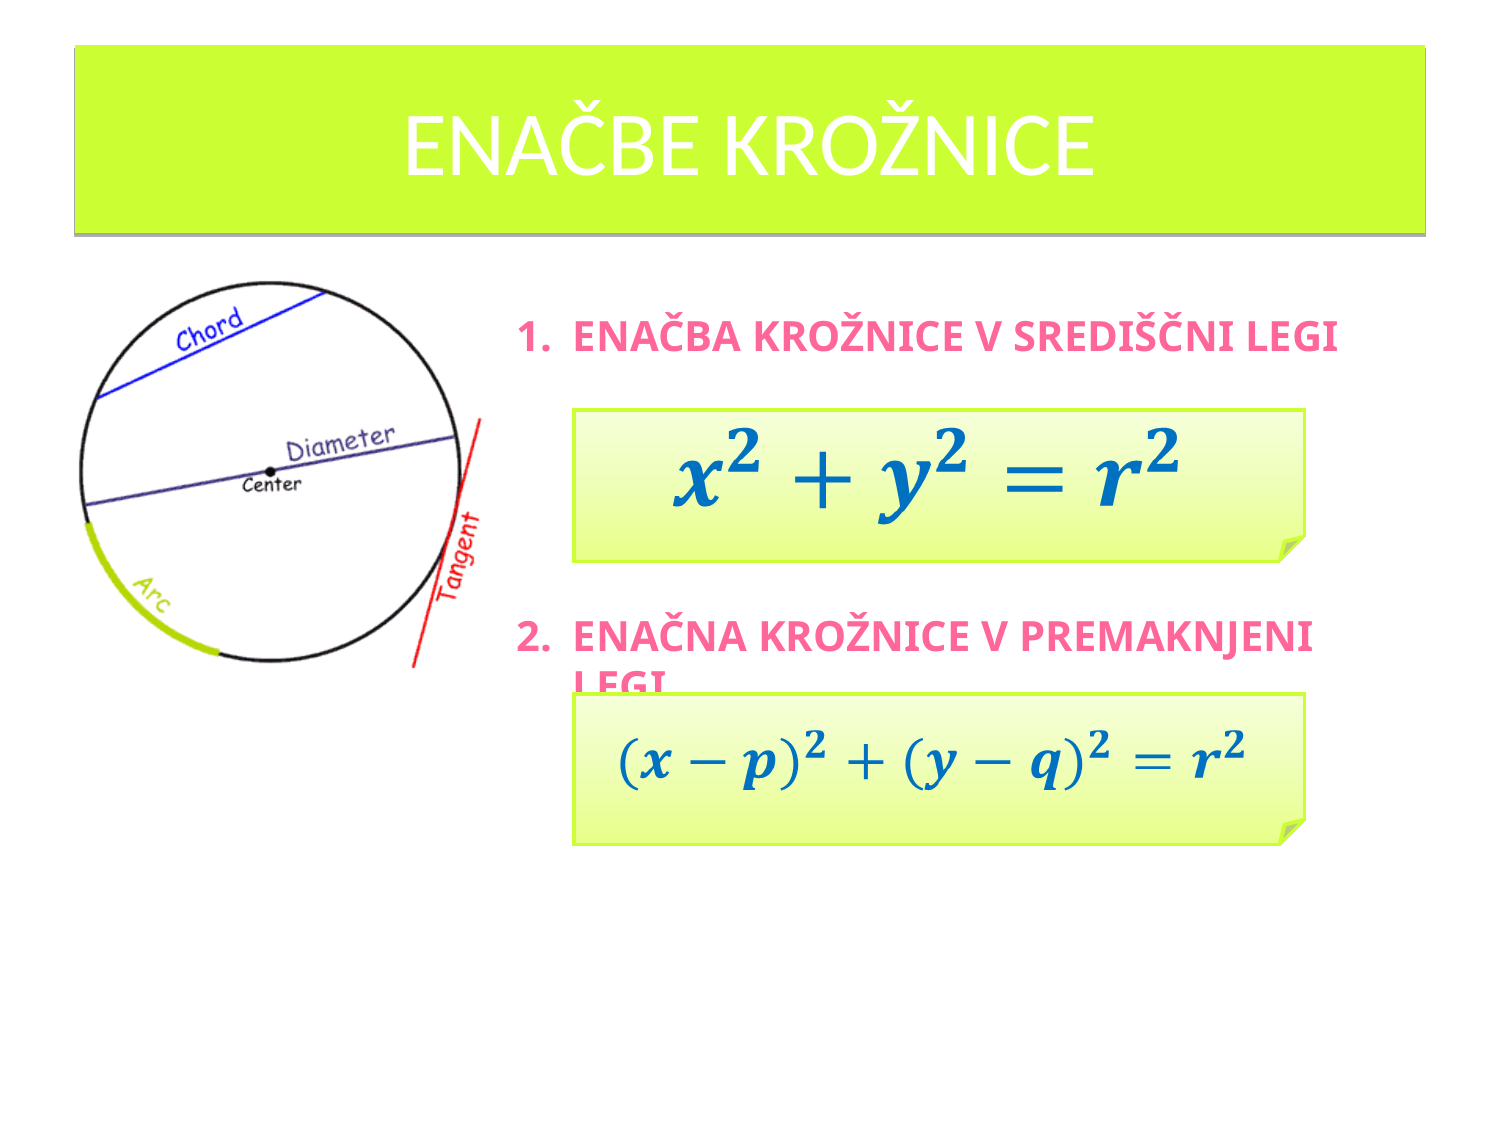

# ENAČBE KROŽNICE
ENAČBA KROŽNICE V SREDIŠČNI LEGI
ENAČNA KROŽNICE V PREMAKNJENI LEGI